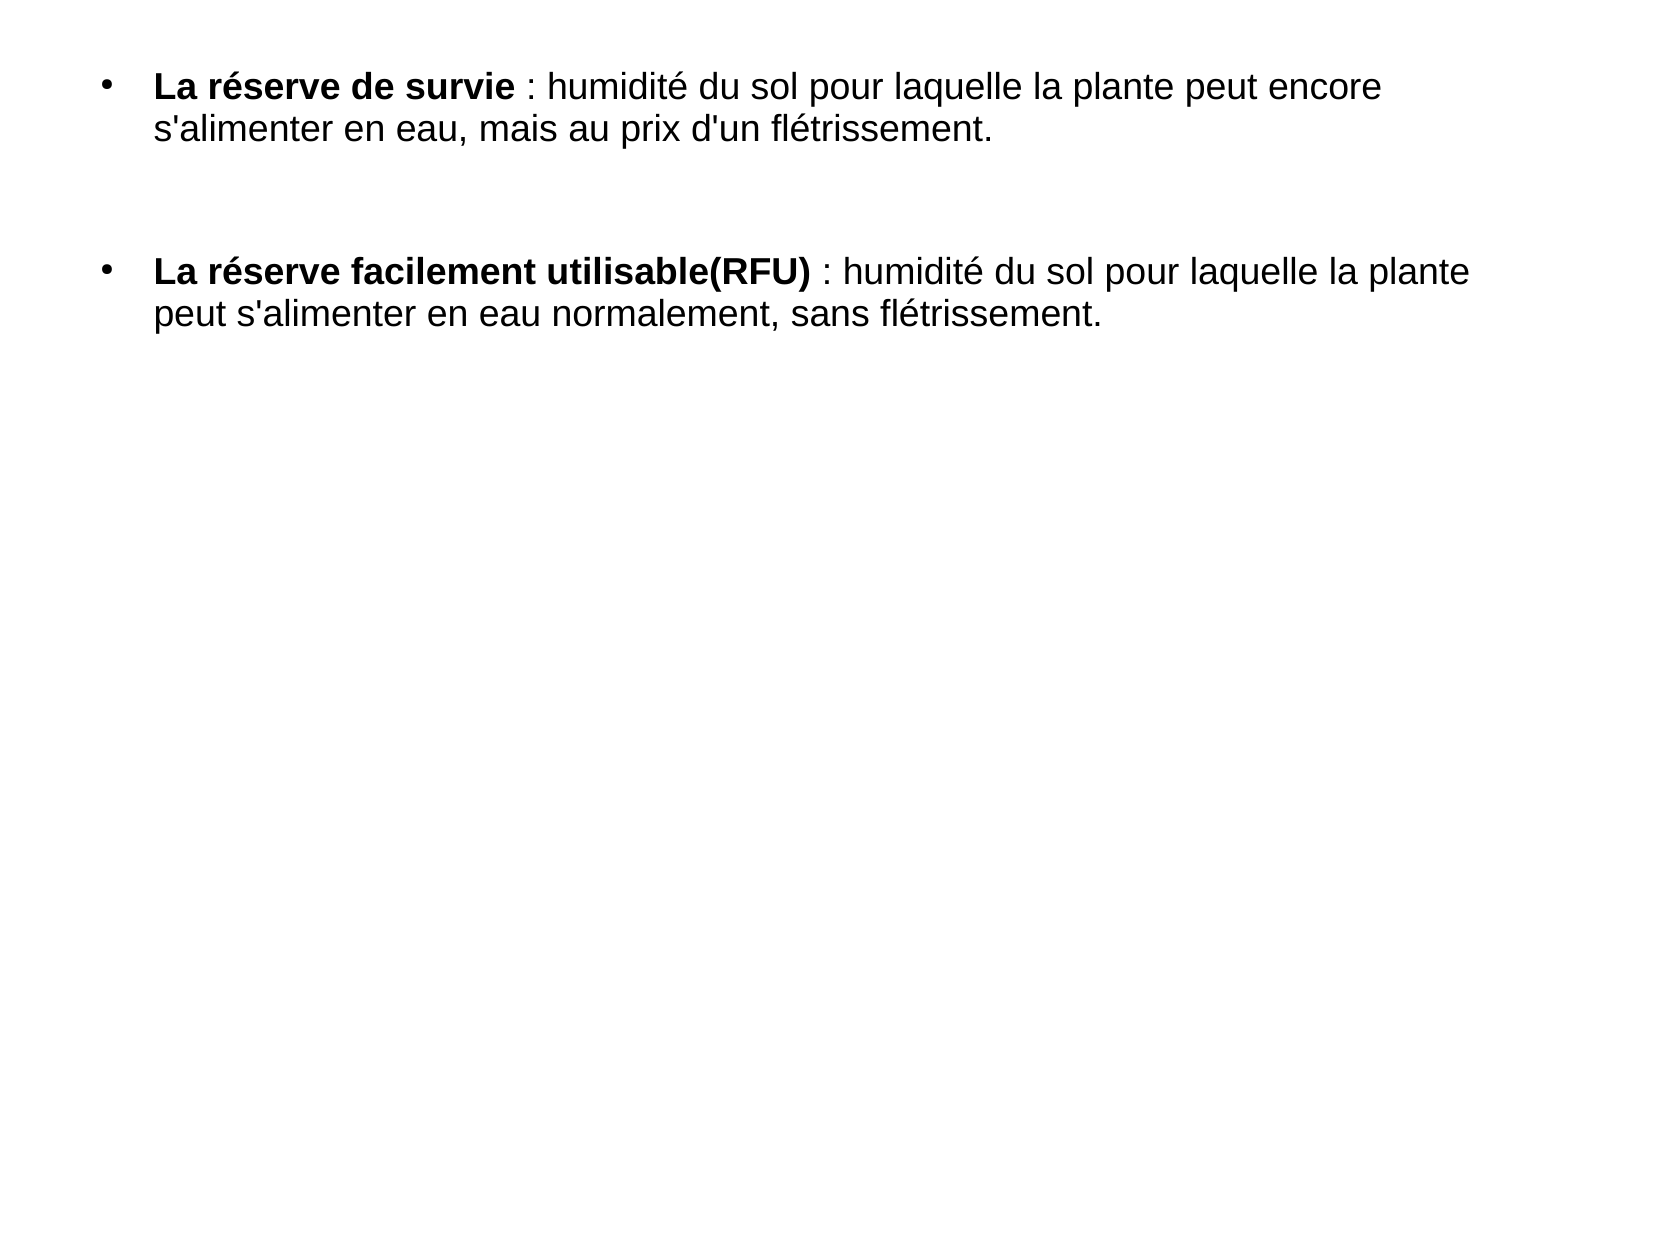

# La réserve de survie : humidité du sol pour laquelle la plante peut encore s'alimenter en eau, mais au prix d'un flétrissement.
La réserve facilement utilisable(RFU) : humidité du sol pour laquelle la plante peut s'alimenter en eau normalement, sans flétrissement.